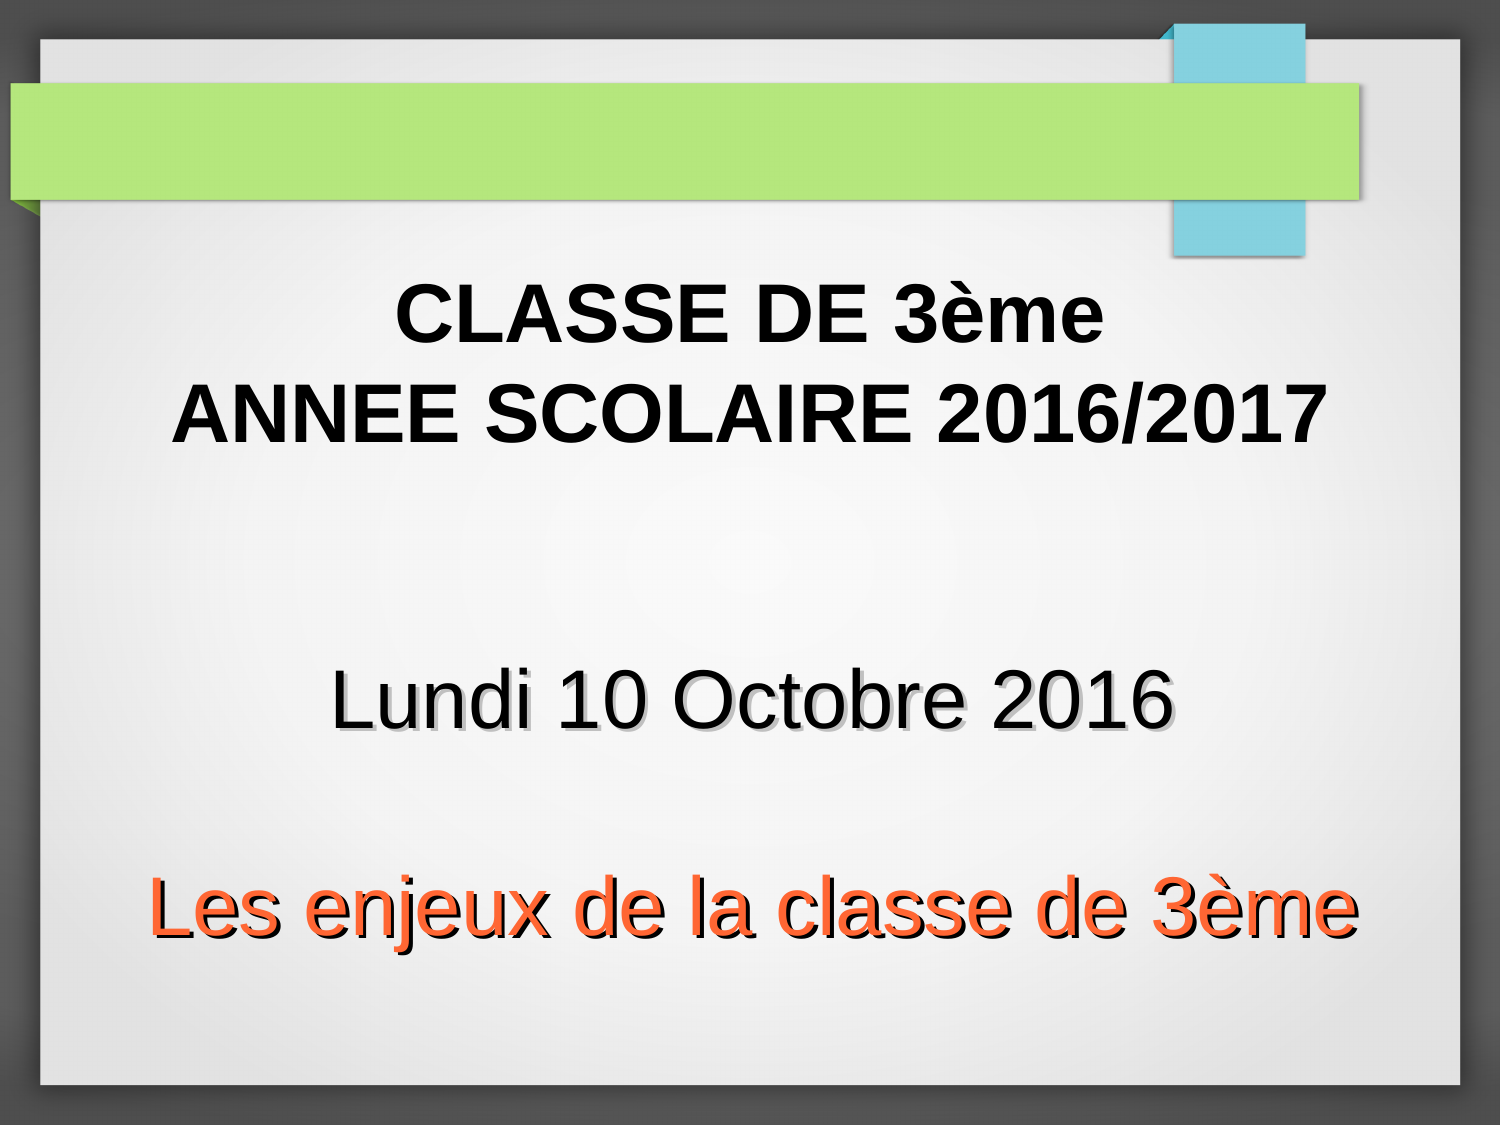

# CLASSE DE 3ème ANNEE SCOLAIRE 2016/2017
Lundi 10 Octobre 2016
Les enjeux de la classe de 3ème